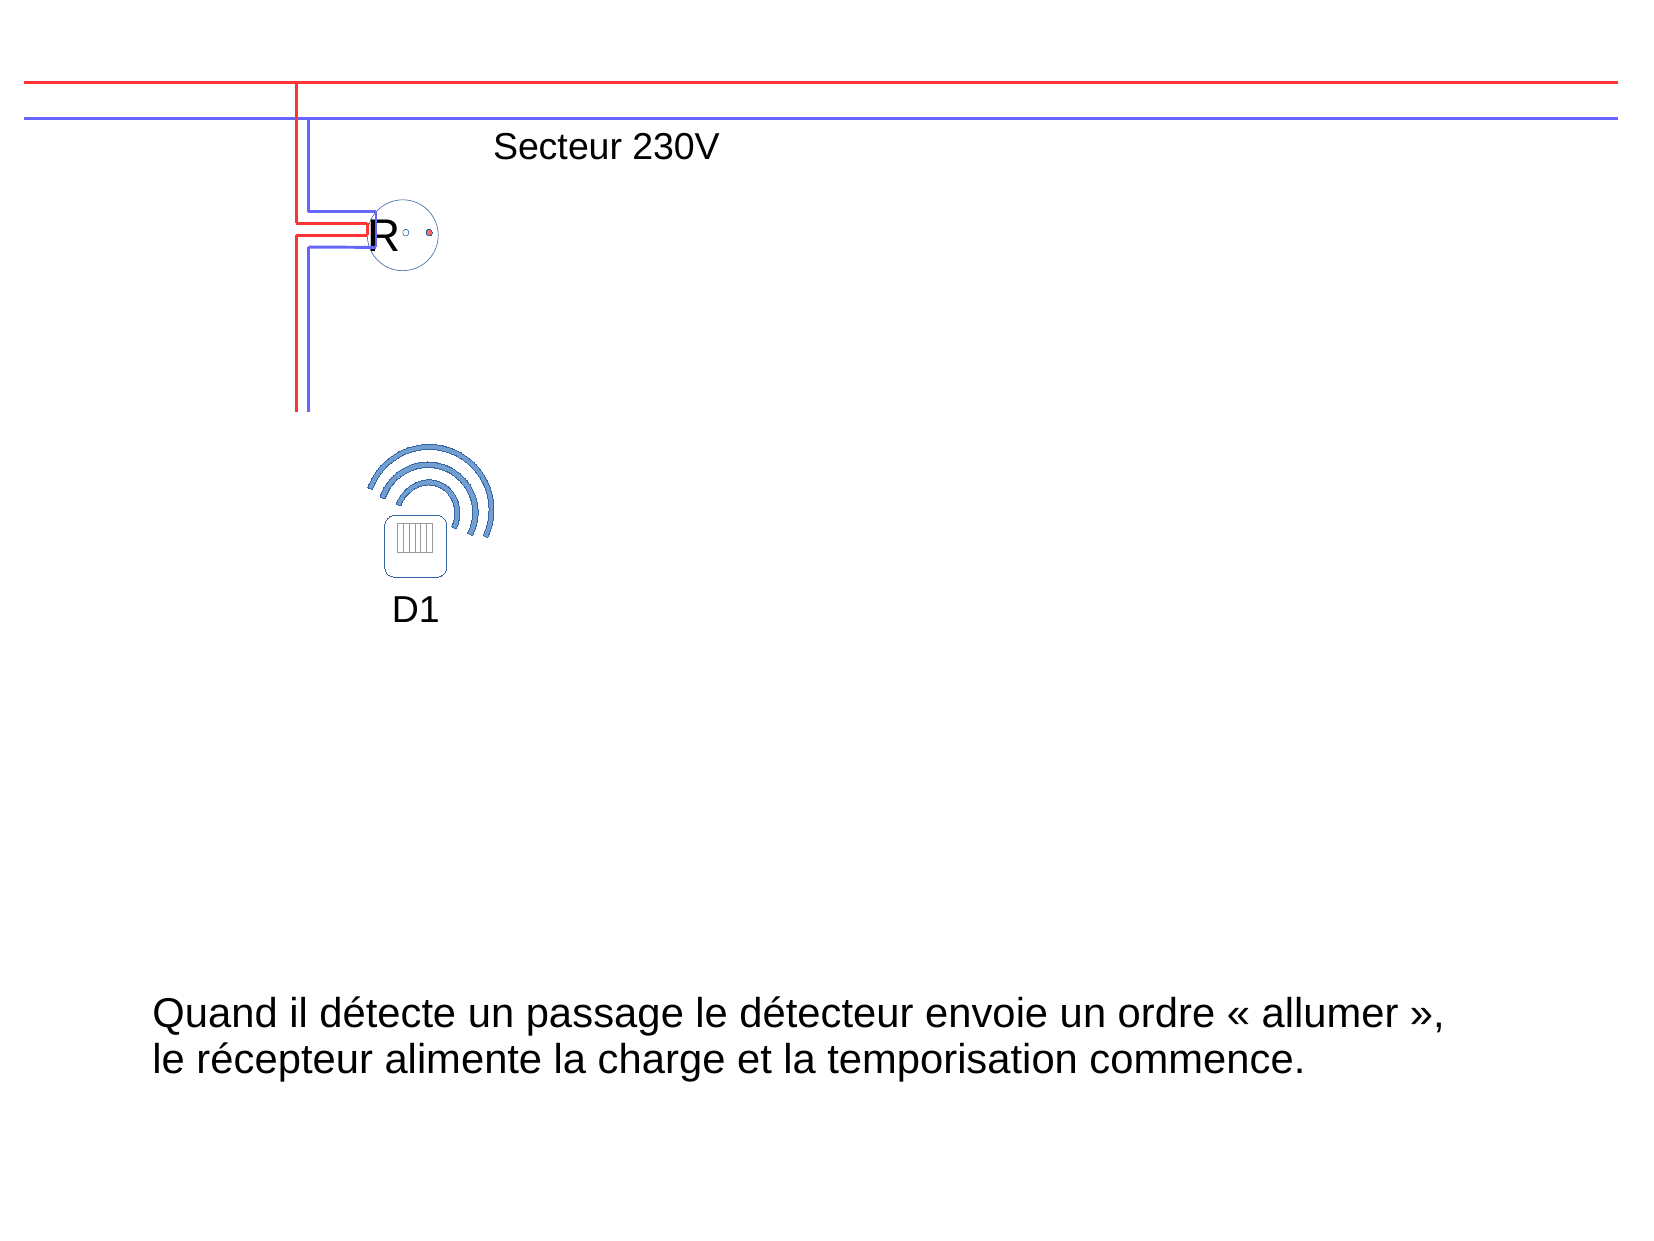

Secteur 230V
R
D1
Quand il détecte un passage le détecteur envoie un ordre « allumer »,
le récepteur alimente la charge et la temporisation commence.